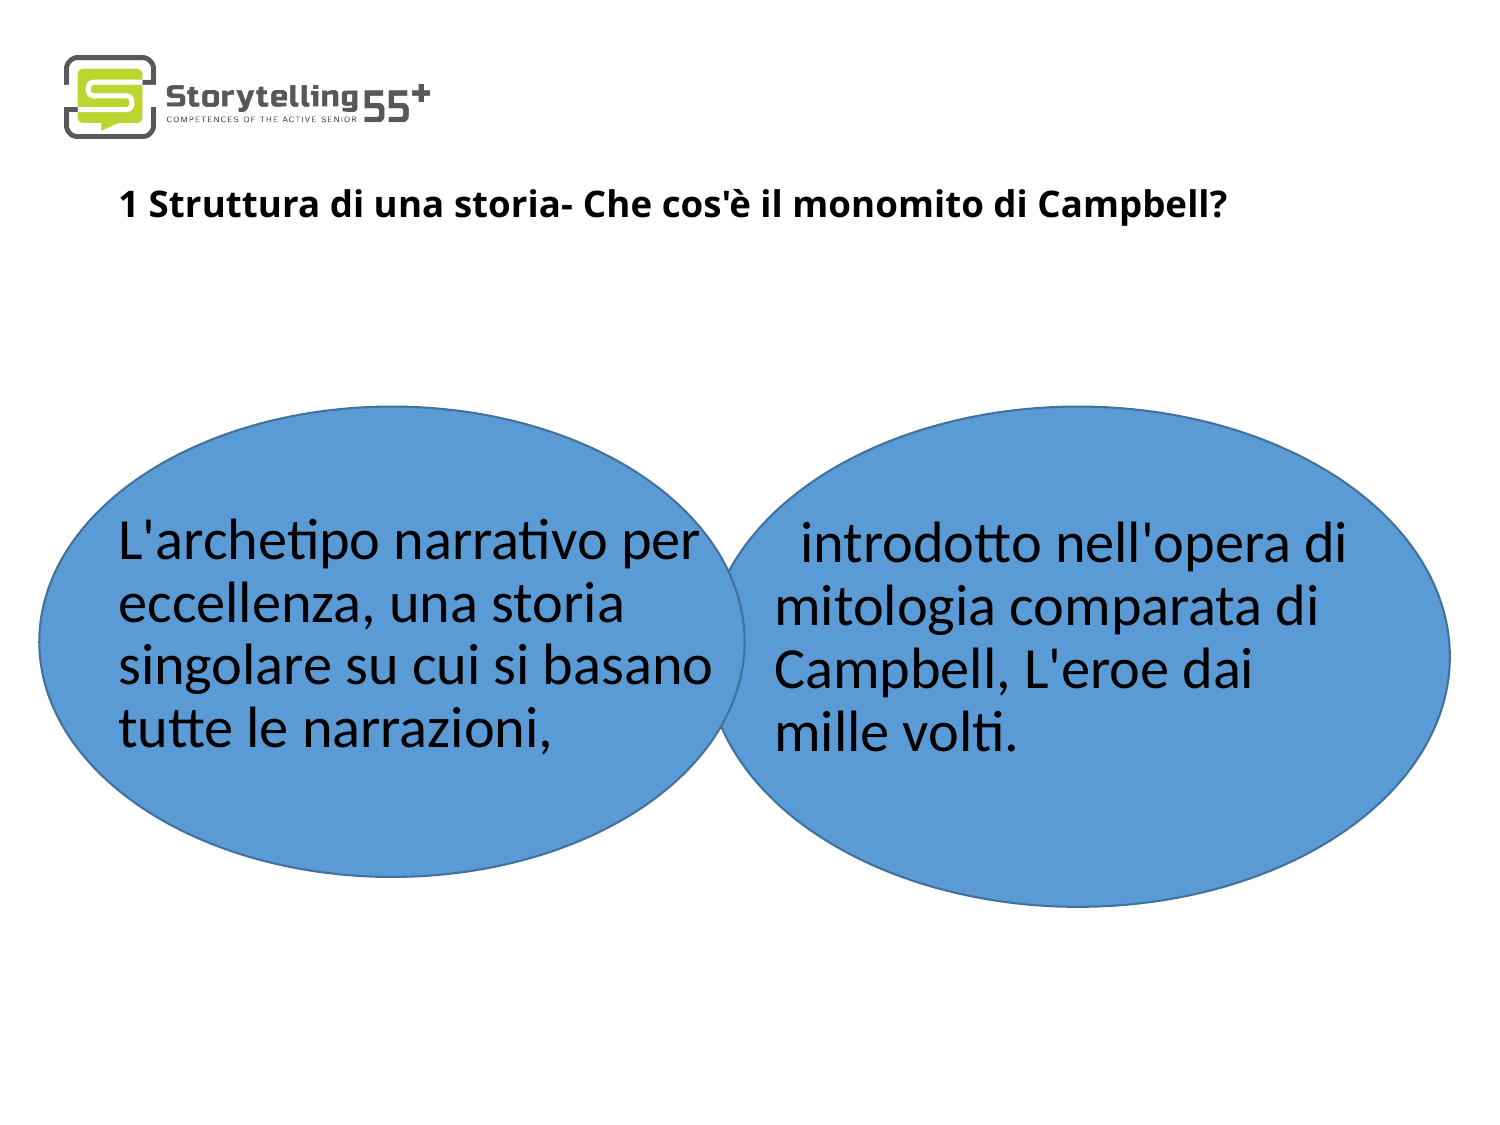

# 1 Struttura di una storia- Che cos'è il monomito di Campbell?
L'archetipo narrativo per eccellenza, una storia singolare su cui si basano tutte le narrazioni,
 introdotto nell'opera di mitologia comparata di Campbell, L'eroe dai mille volti.